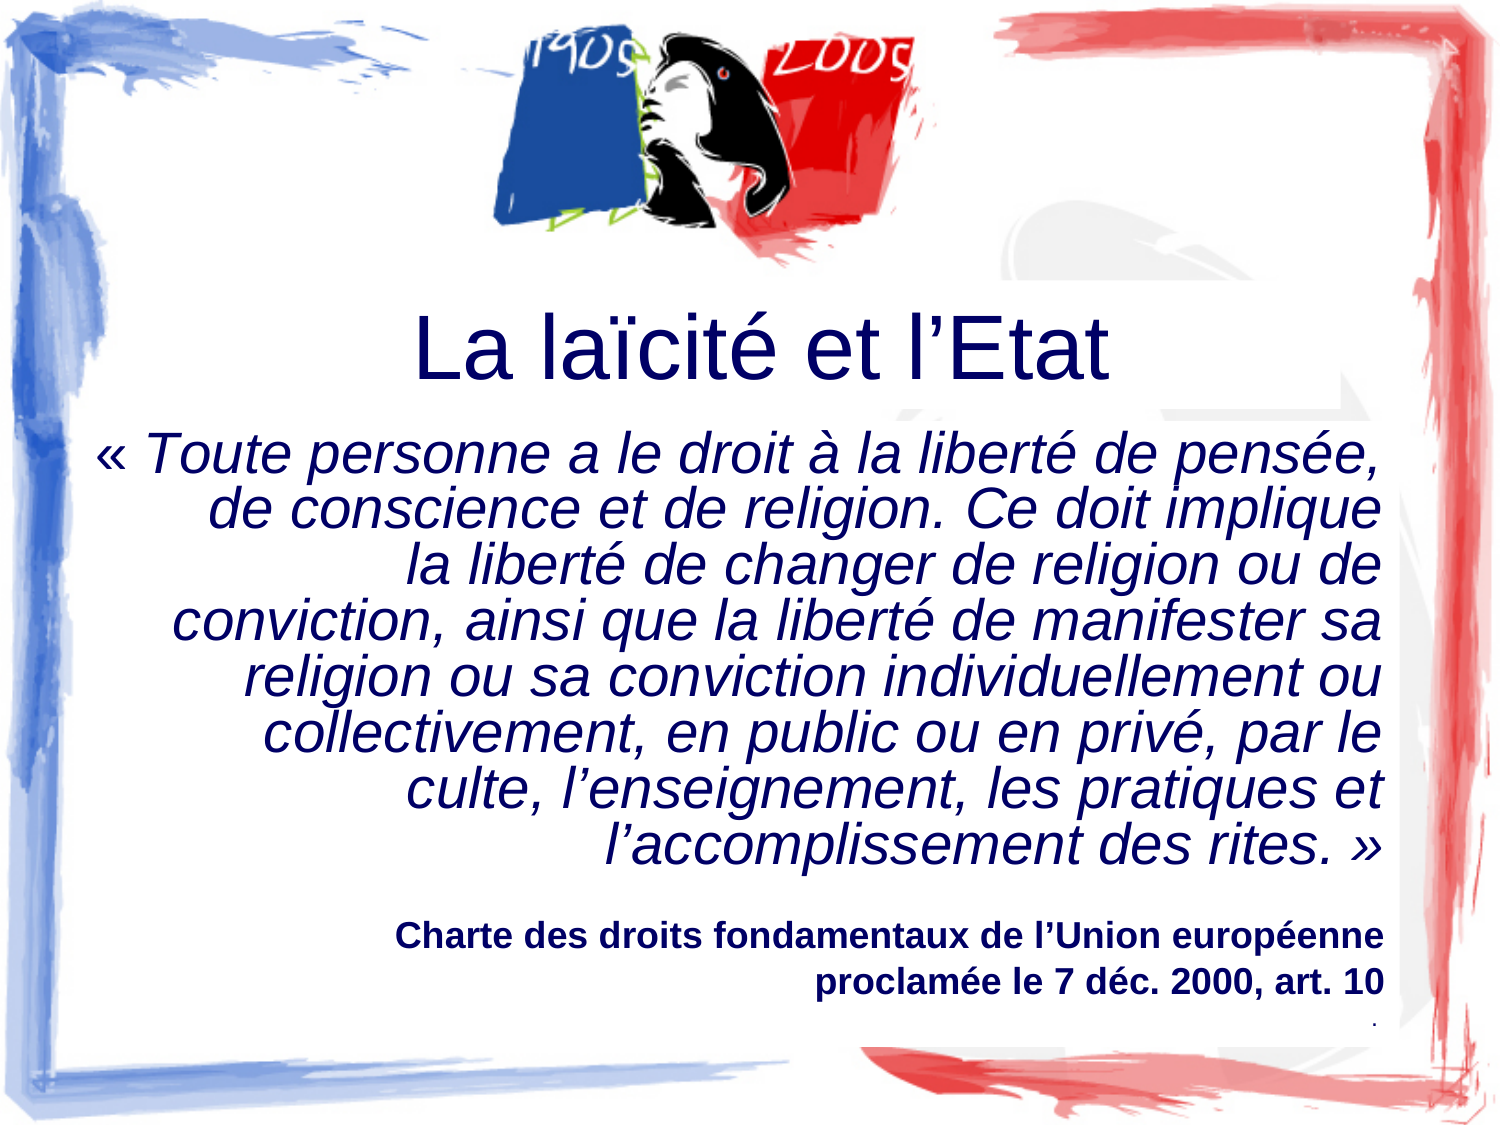

# La laïcité et l’Etat
« Toute personne a le droit à la liberté de pensée, de conscience et de religion. Ce doit implique la liberté de changer de religion ou de conviction, ainsi que la liberté de manifester sa religion ou sa conviction individuellement ou collectivement, en public ou en privé, par le culte, l’enseignement, les pratiques et l’accomplissement des rites. »
Charte des droits fondamentaux de l’Union européenne
 proclamée le 7 déc. 2000, art. 10
.